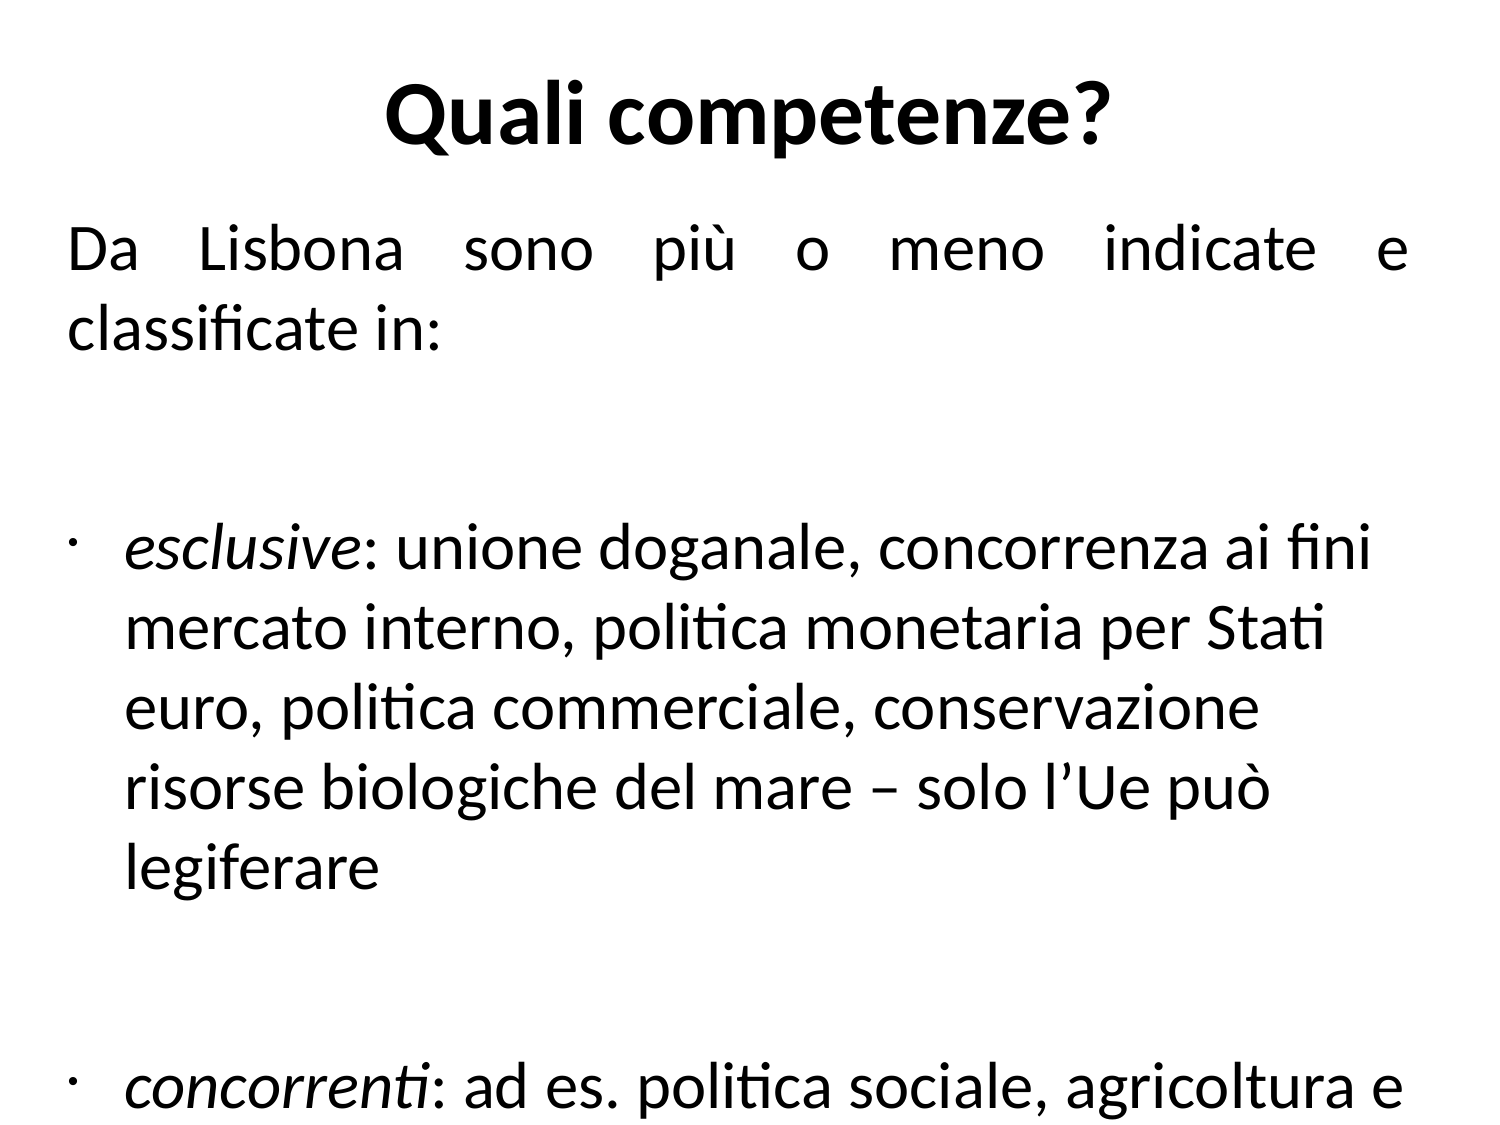

# Quali competenze?
Da Lisbona sono più o meno indicate e classificate in:
esclusive: unione doganale, concorrenza ai fini mercato interno, politica monetaria per Stati euro, politica commerciale, conservazione risorse biologiche del mare – solo l’Ue può legiferare
concorrenti: ad es. politica sociale, agricoltura e pesca, ambiente, protezione consumatori, trasporti, spazio di libertà, sicurezza e giustizia – sia l’Ue sia gli Stati possono legiferare... ma... libertà statale?
di sostegno: ad es. industria, cultura, turismo, istruzione – l’Ue non si sostituisce agli Stati